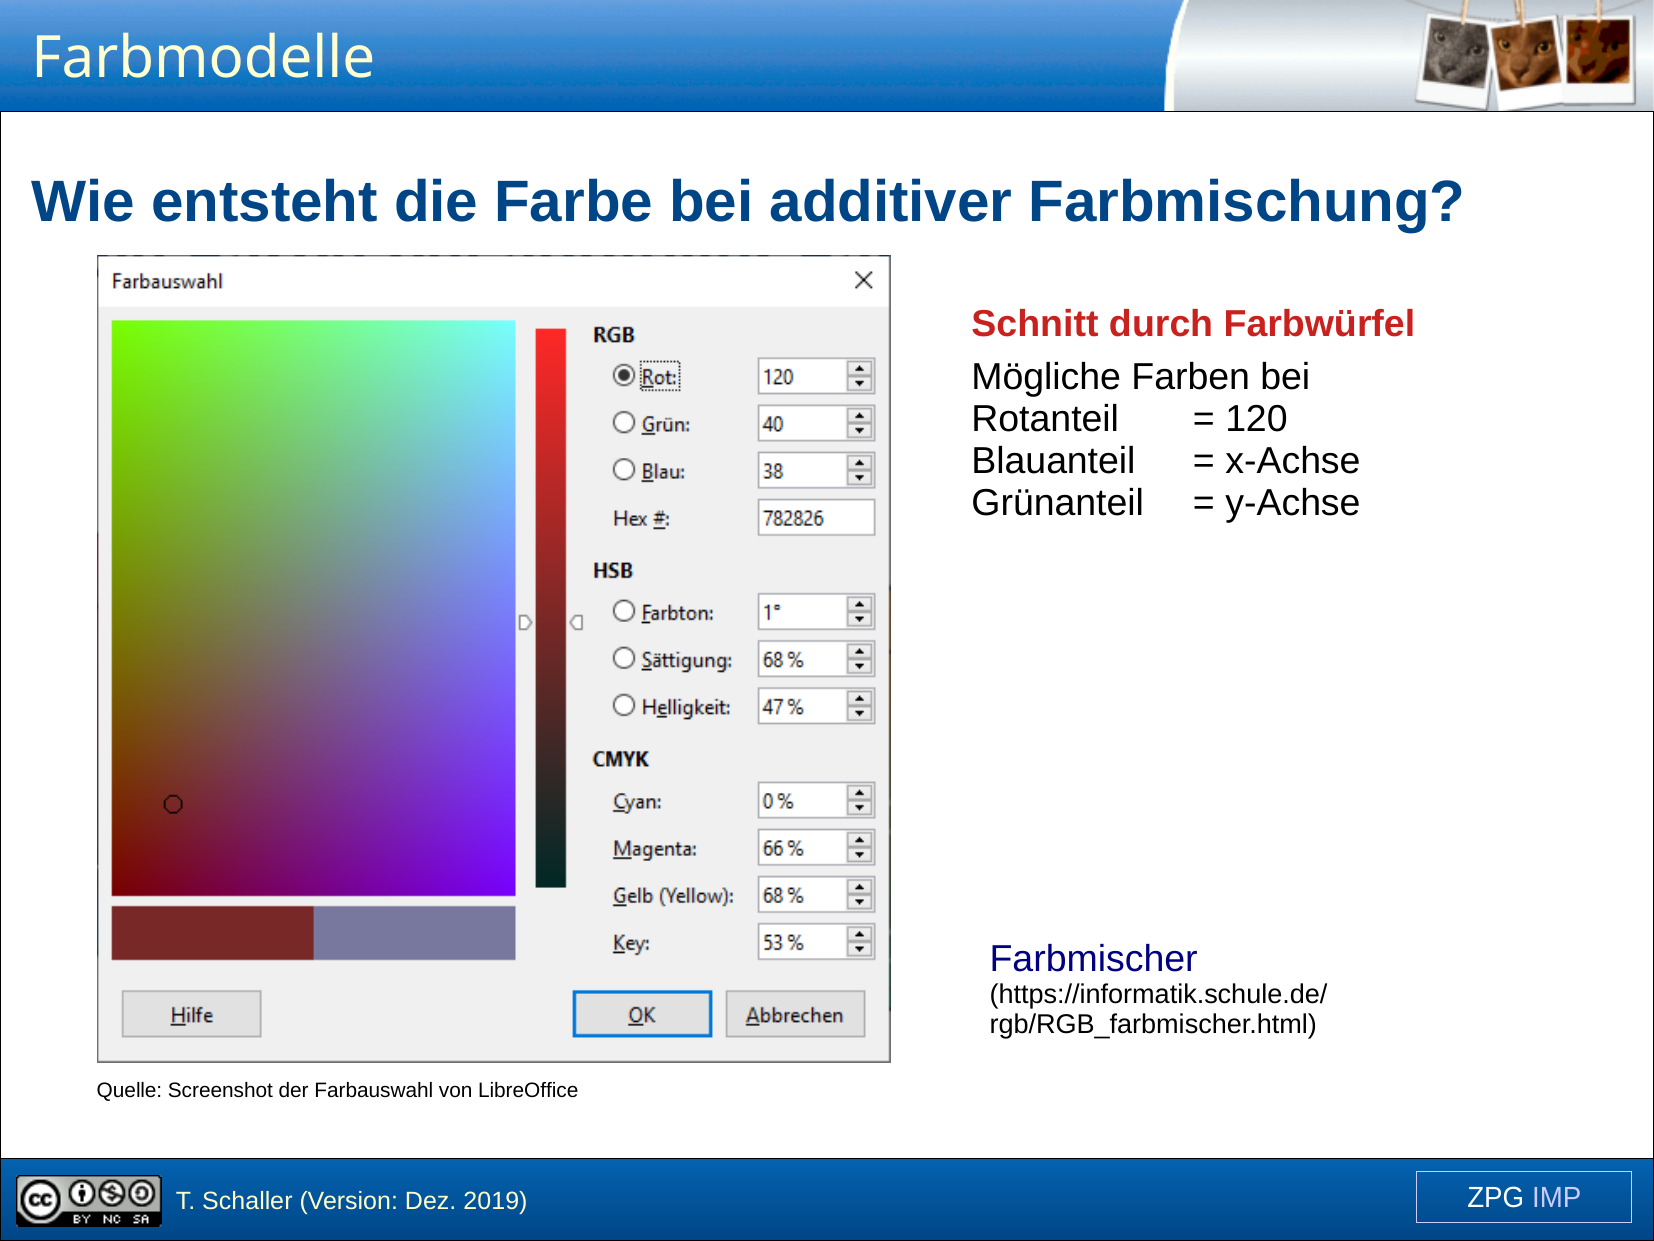

# Farbmodelle
Wie entsteht die Farbe bei additiver Farbmischung?
Schnitt durch Farbwürfel
Mögliche Farben bei
Rotanteil 	= 120
Blauanteil 	= x-Achse
Grünanteil 	= y-Achse
Farbmischer
(https://informatik.schule.de/
rgb/RGB_farbmischer.html)
Quelle: Screenshot der Farbauswahl von LibreOffice
5